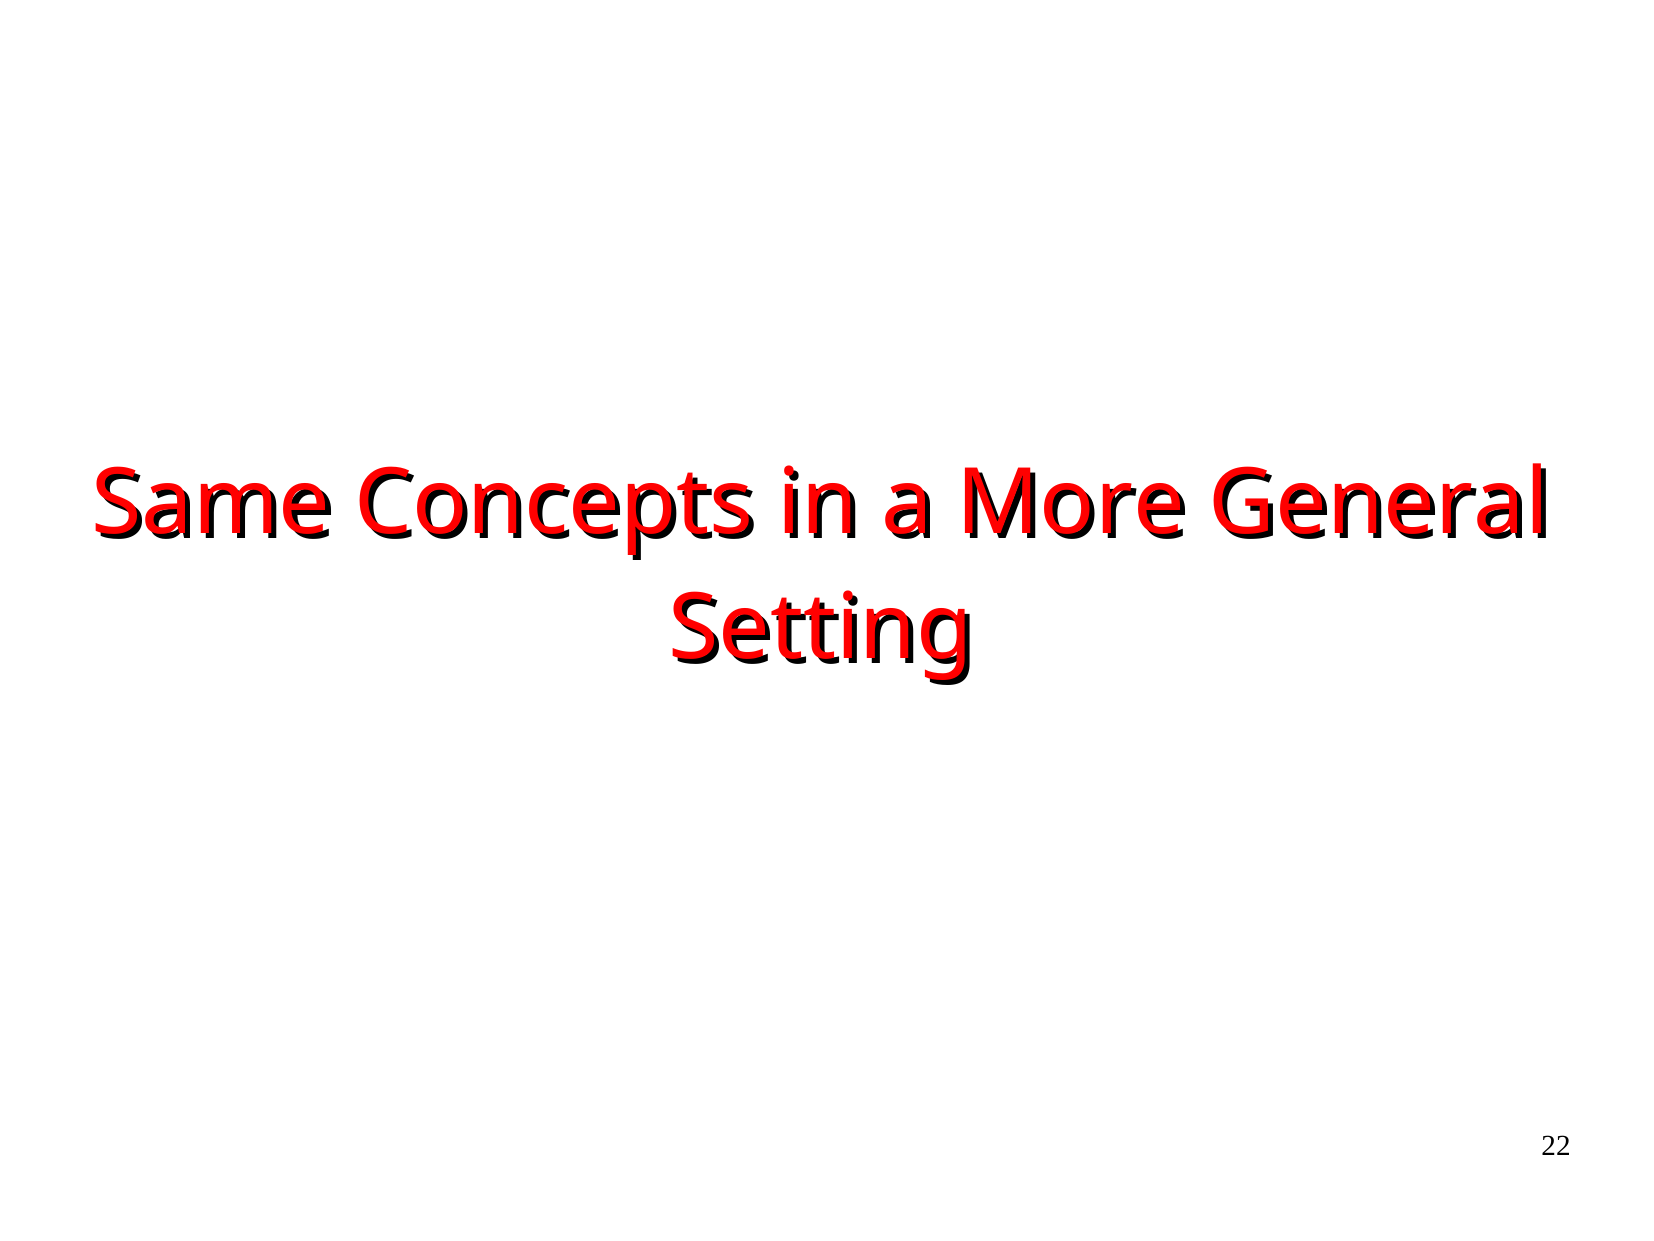

# Same Concepts in a More General Setting
22